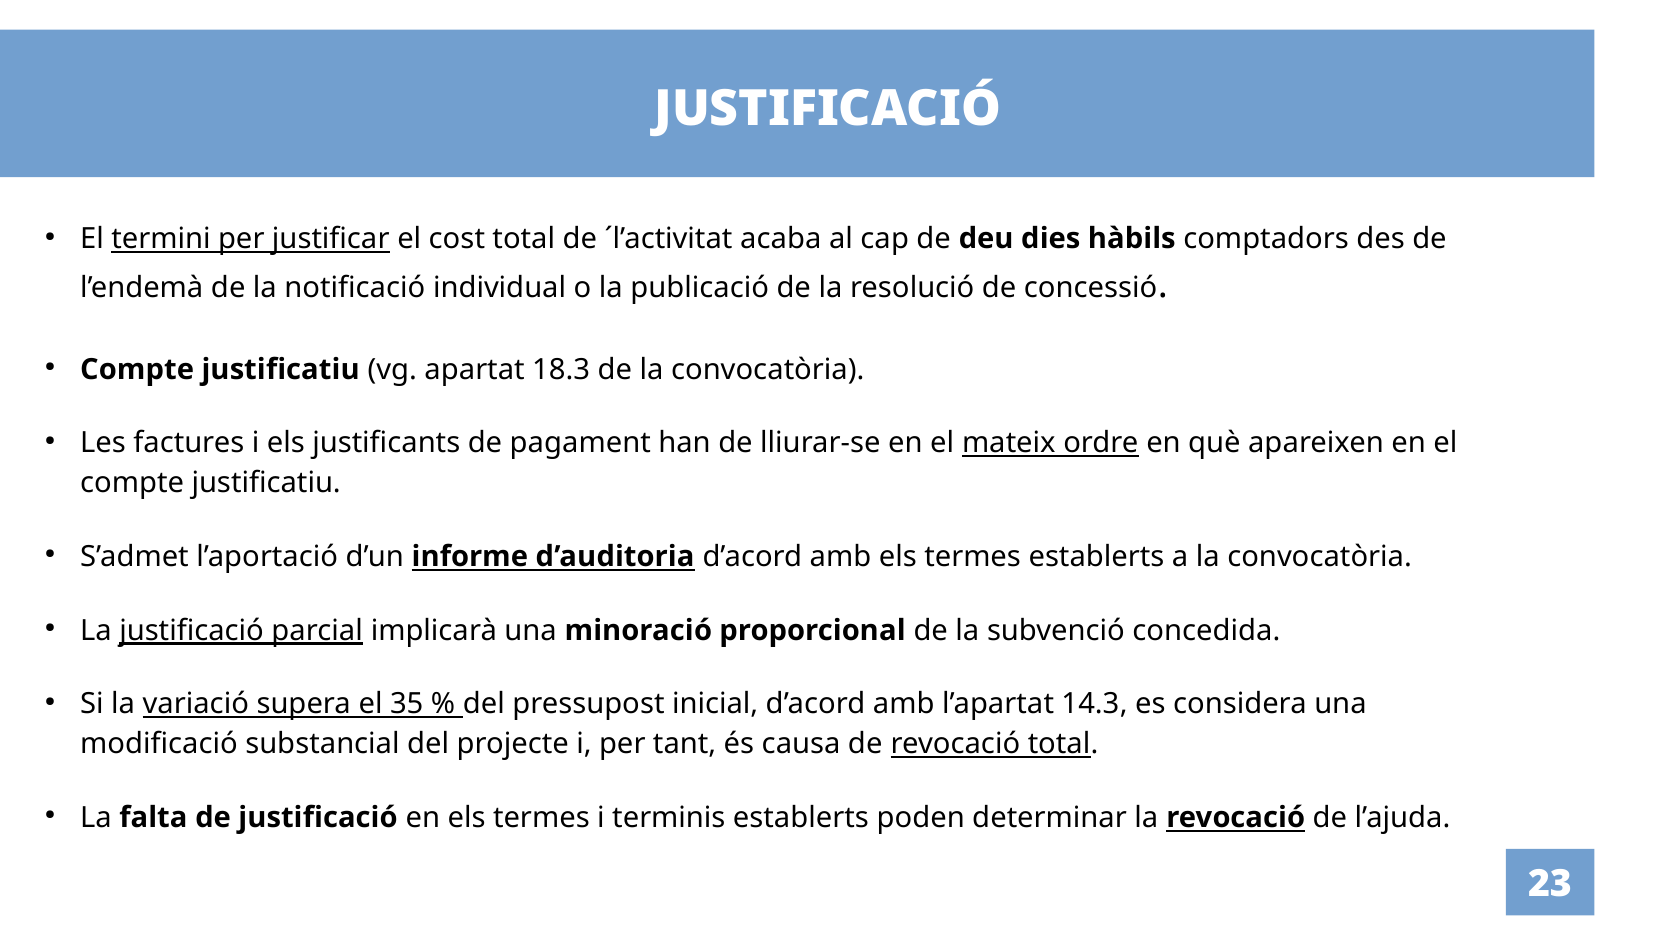

# JUSTIFICACIÓ
El termini per justificar el cost total de ´l’activitat acaba al cap de deu dies hàbils comptadors des de l’endemà de la notificació individual o la publicació de la resolució de concessió.
Compte justificatiu (vg. apartat 18.3 de la convocatòria).
Les factures i els justificants de pagament han de lliurar-se en el mateix ordre en què apareixen en el compte justificatiu.
S’admet l’aportació d’un informe d’auditoria d’acord amb els termes establerts a la convocatòria.
La justificació parcial implicarà una minoració proporcional de la subvenció concedida.
Si la variació supera el 35 % del pressupost inicial, d’acord amb l’apartat 14.3, es considera una modificació substancial del projecte i, per tant, és causa de revocació total.
La falta de justificació en els termes i terminis establerts poden determinar la revocació de l’ajuda.
23